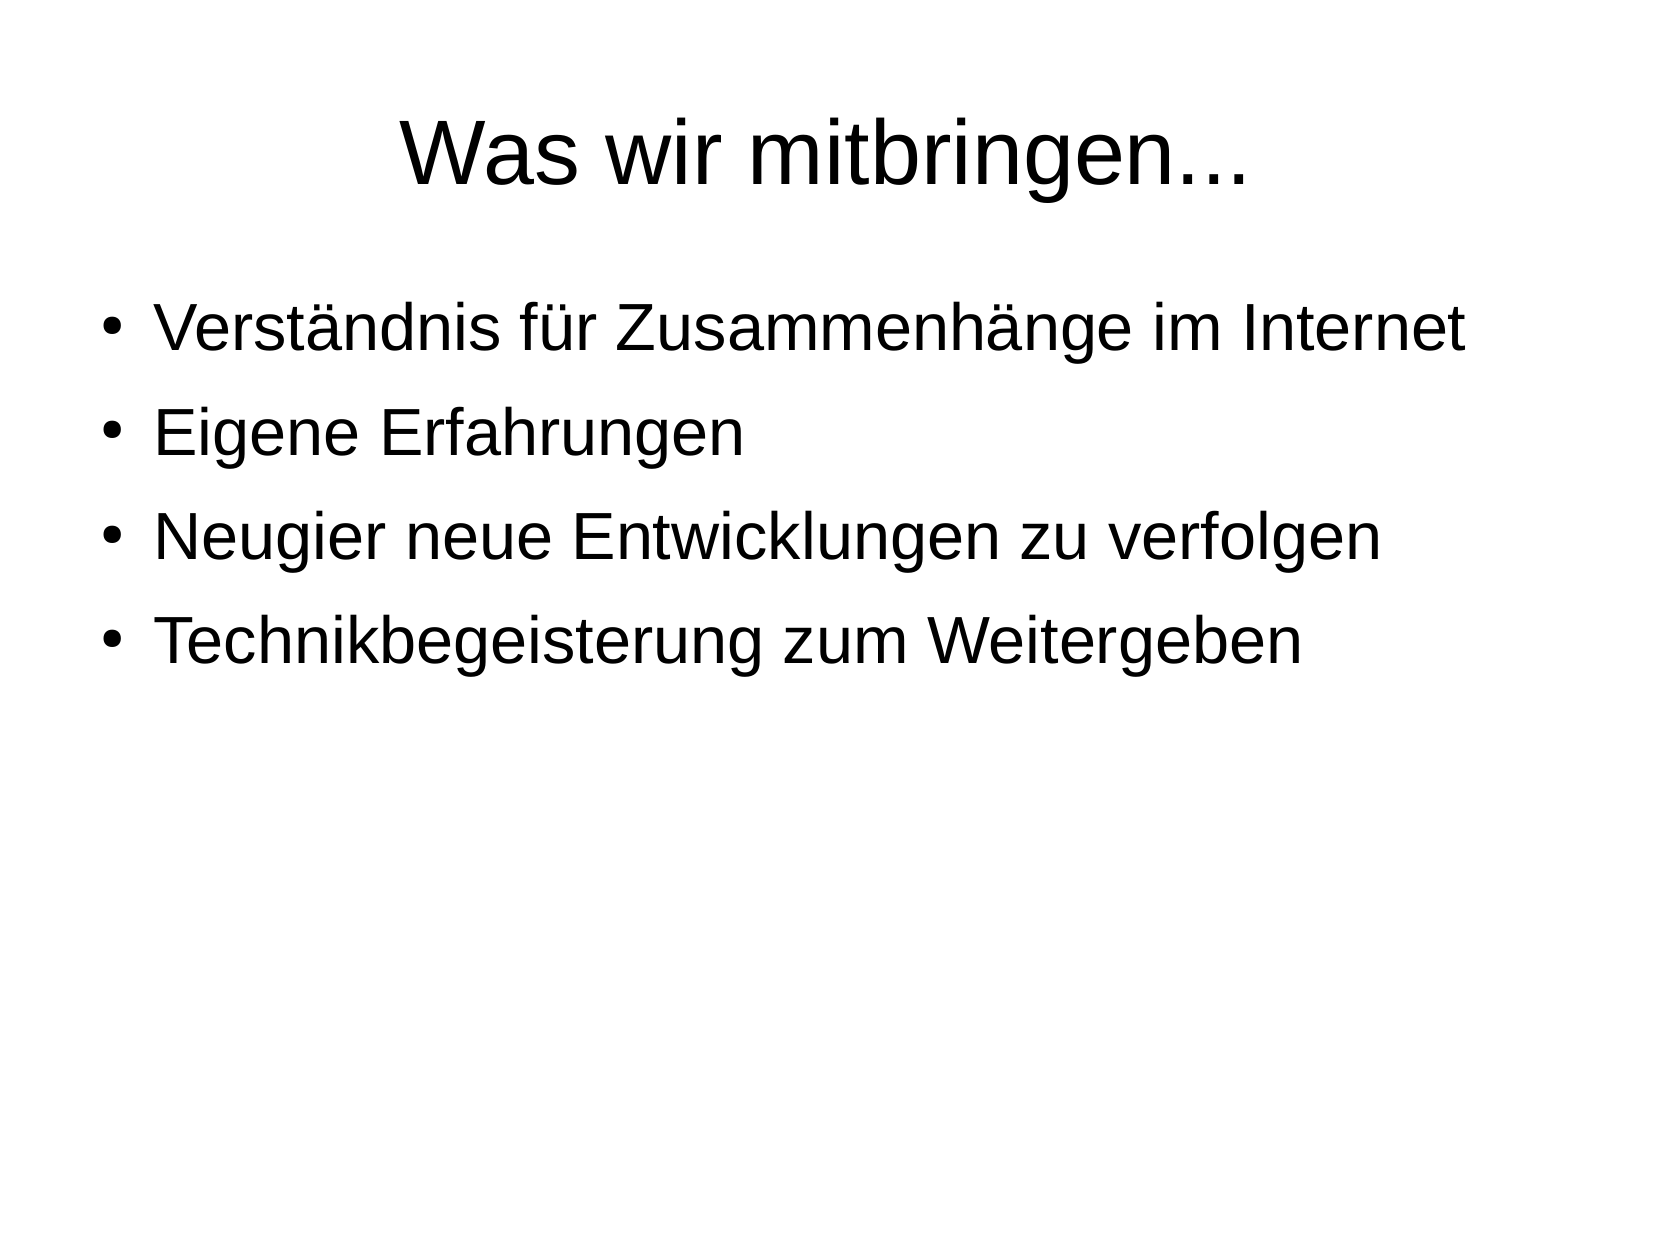

# Was wir mitbringen...
Verständnis für Zusammenhänge im Internet
Eigene Erfahrungen
Neugier neue Entwicklungen zu verfolgen
Technikbegeisterung zum Weitergeben